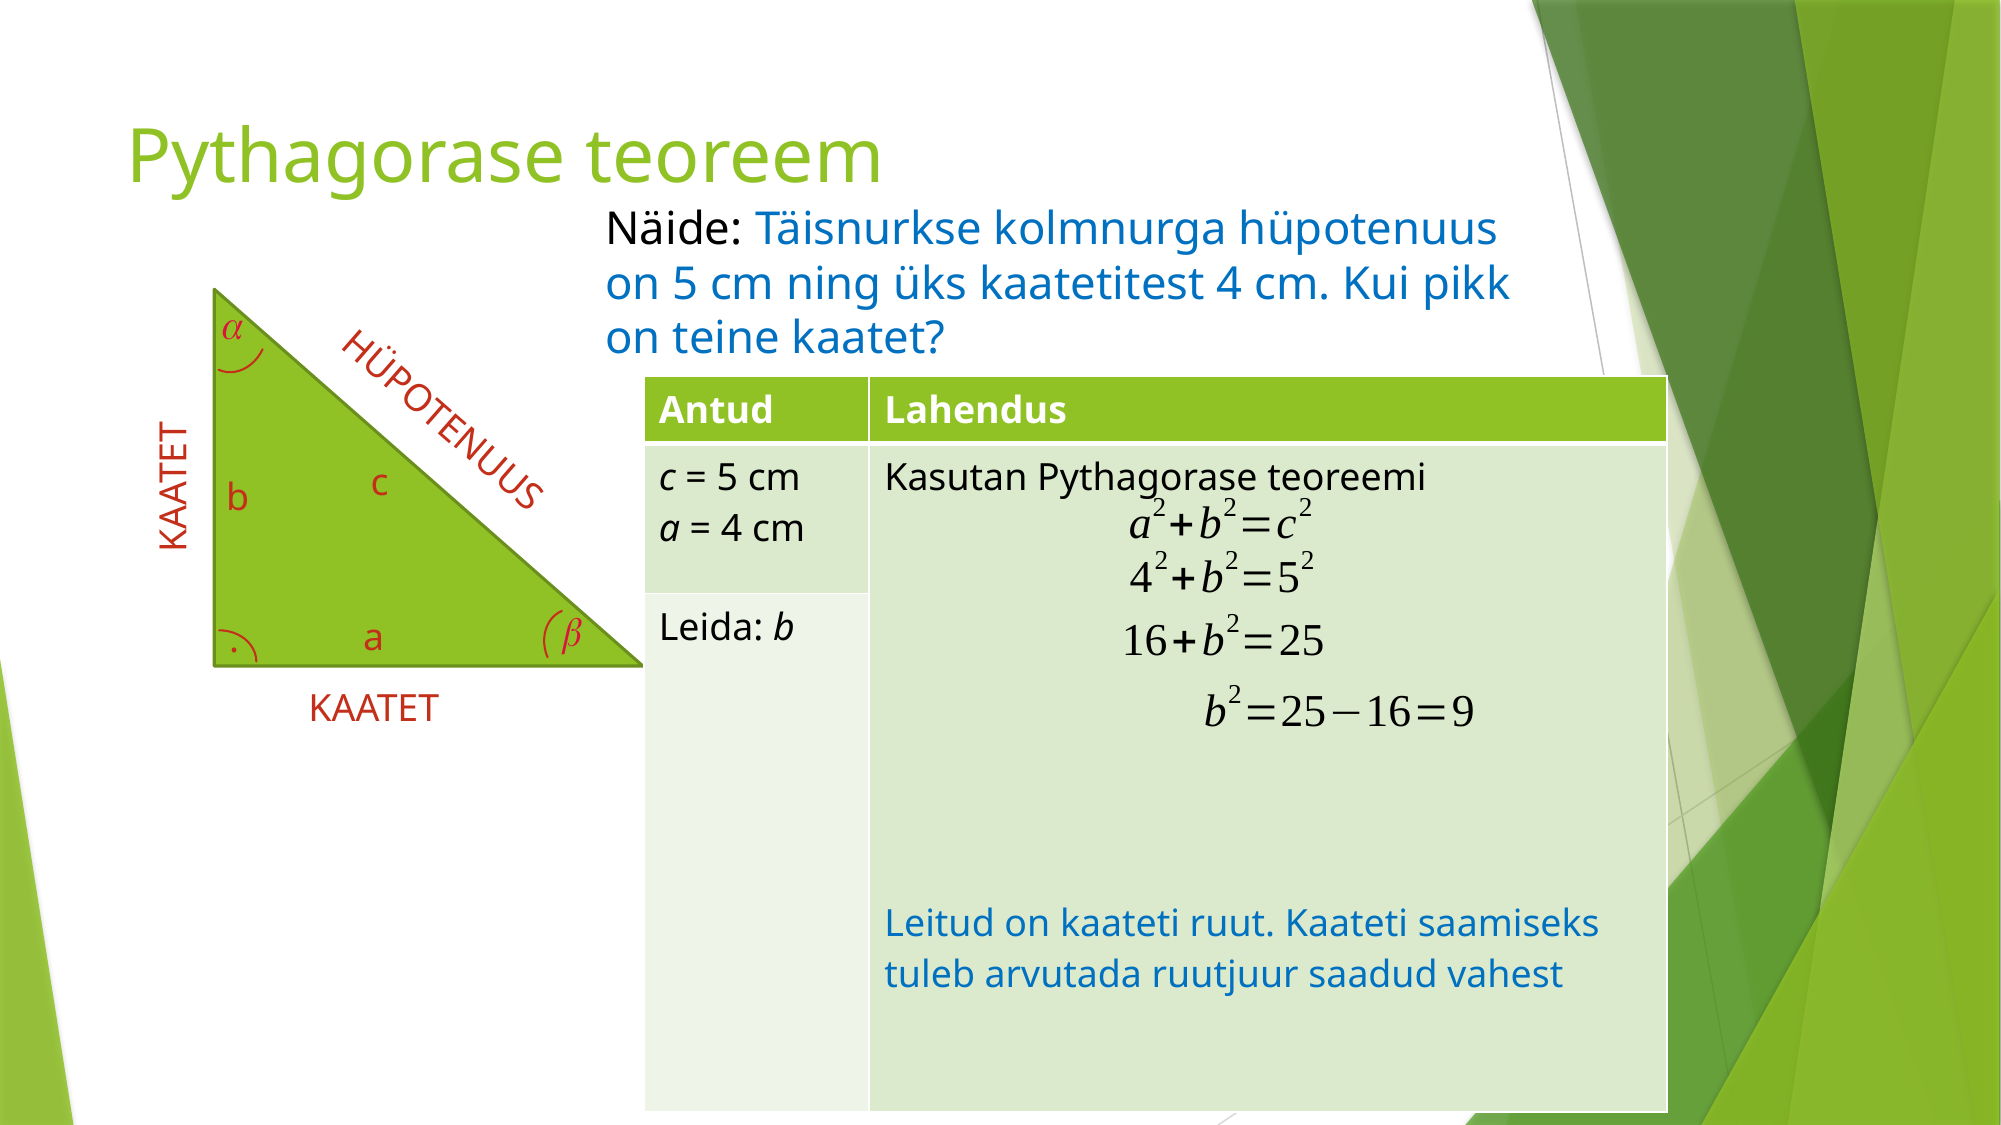

# Pythagorase teoreem
Näide: Täisnurkse kolmnurga hüpotenuus on 5 cm ning üks kaatetitest 4 cm. Kui pikk on teine kaatet?
| Antud | Lahendus |
| --- | --- |
| c = 5 cm a = 4 cm | Kasutan Pythagorase teoreemi Leitud on kaateti ruut. Kaateti saamiseks tuleb arvutada ruutjuur saadud vahest |
| Leida: b | |
HÜPOTENUUS
c
KAATET
b
a
.
KAATET